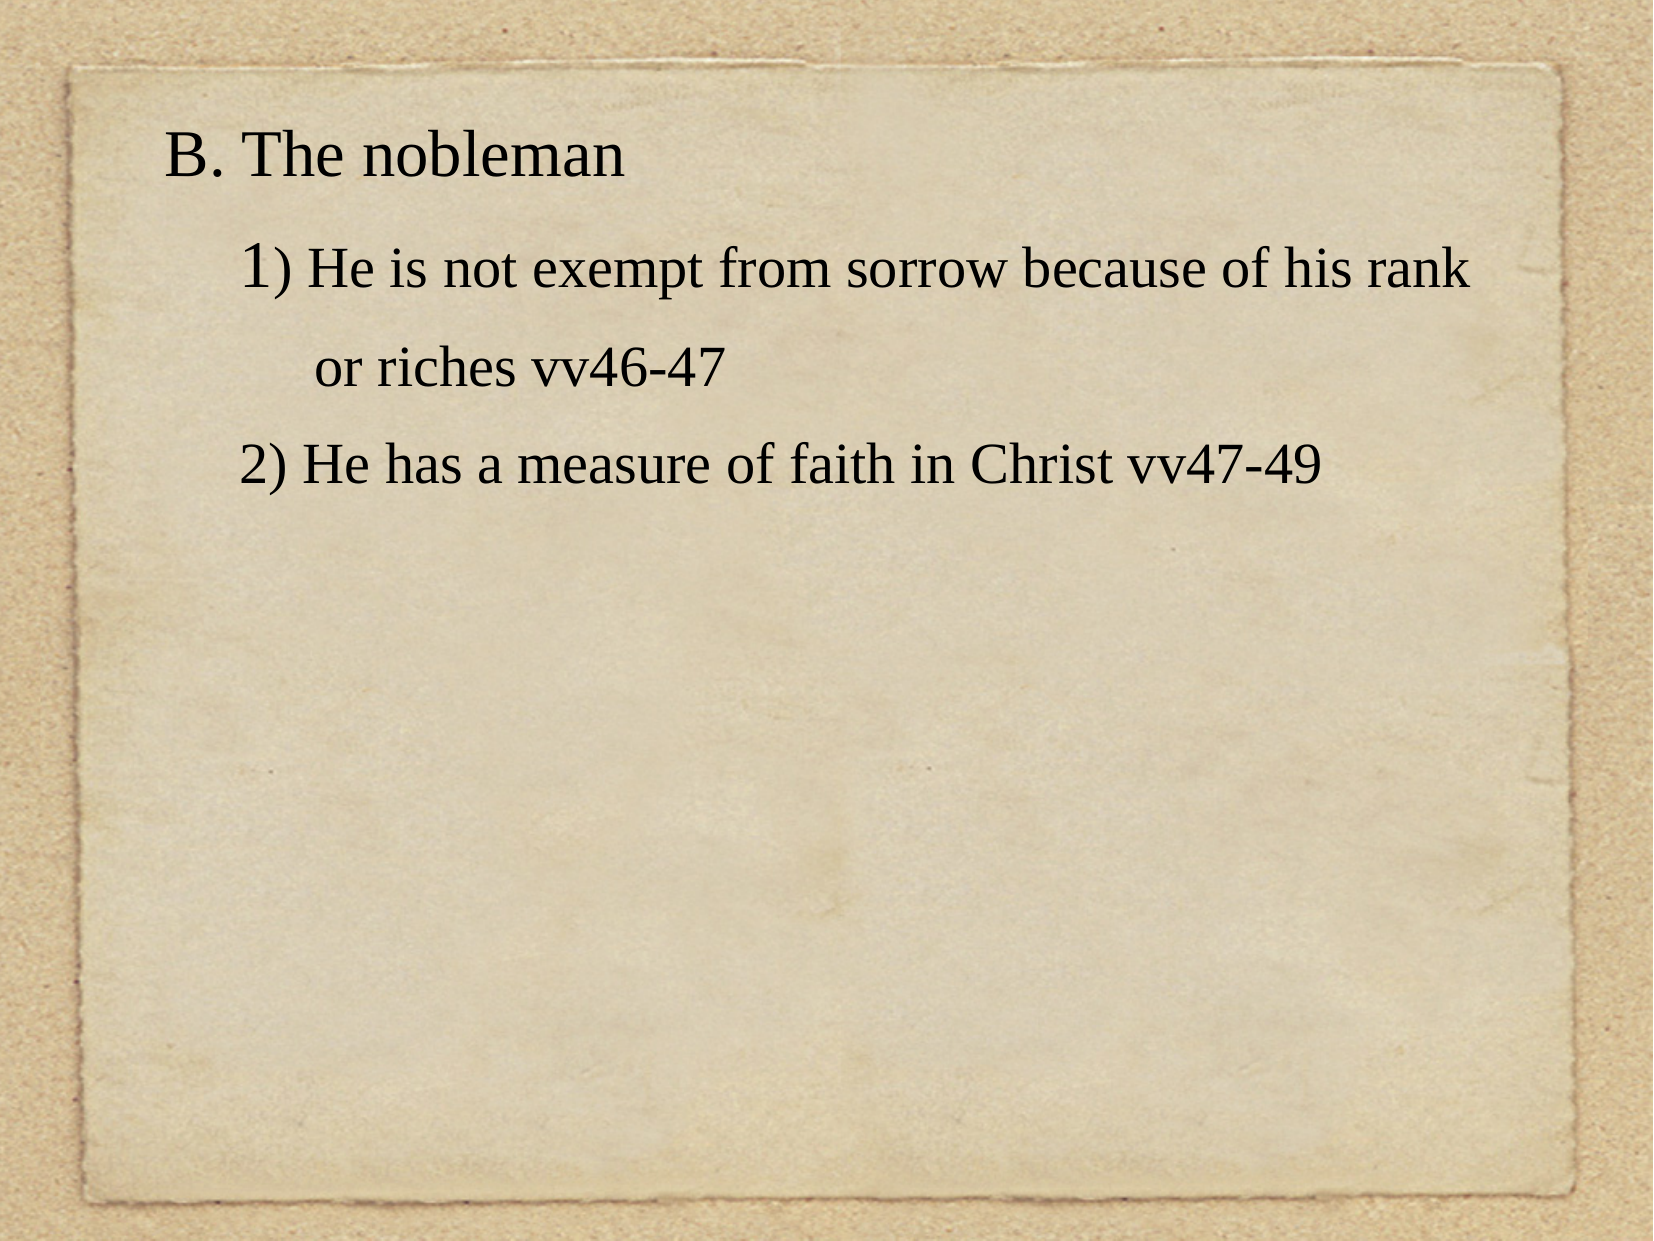

B. The nobleman
		1) He is not exempt from sorrow because of his rank 				or riches vv46-47
		2) He has a measure of faith in Christ vv47-49